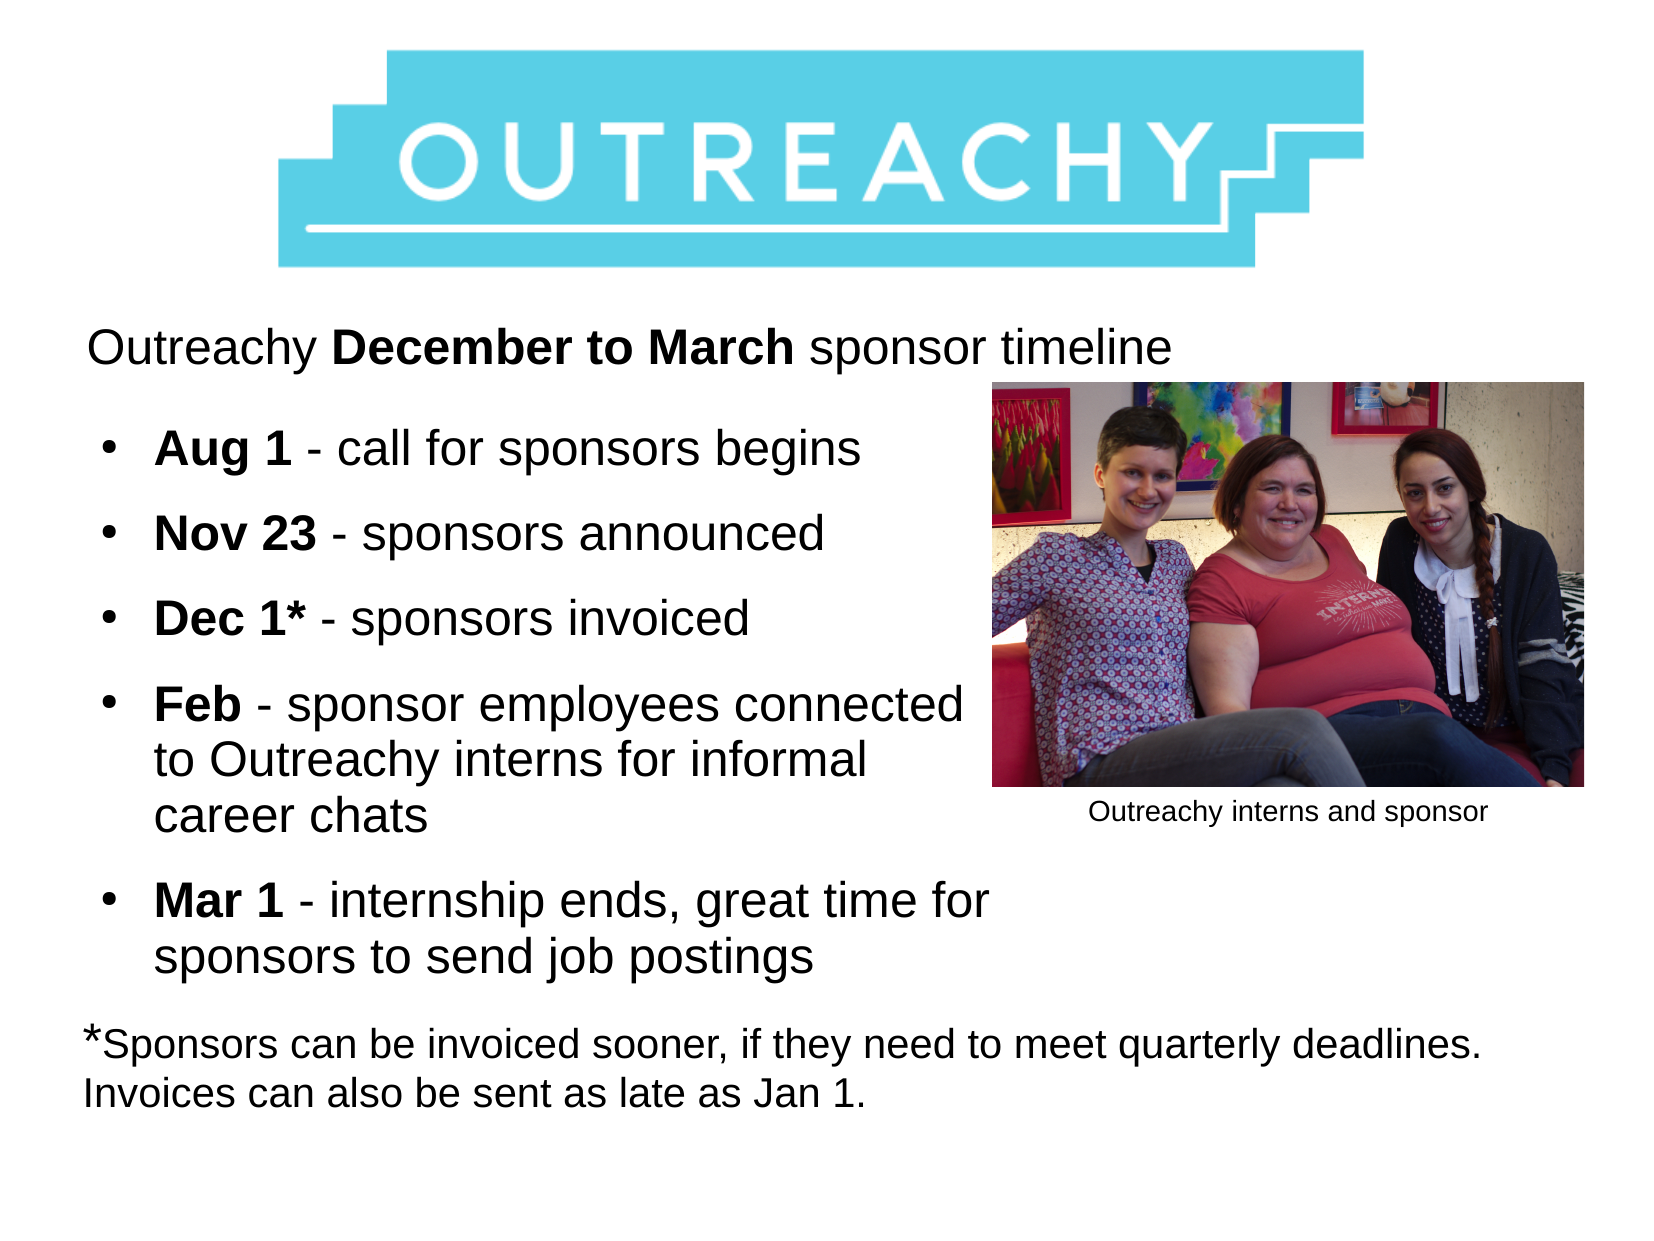

Outreachy December to March sponsor timeline
# Aug 1 - call for sponsors begins
Nov 23 - sponsors announced
Dec 1* - sponsors invoiced
Feb - sponsor employees connected
to Outreachy interns for informal
career chats
Mar 1 - internship ends, great time for
sponsors to send job postings
*Sponsors can be invoiced sooner, if they need to meet quarterly deadlines. Invoices can also be sent as late as Jan 1.
Outreachy interns and sponsor